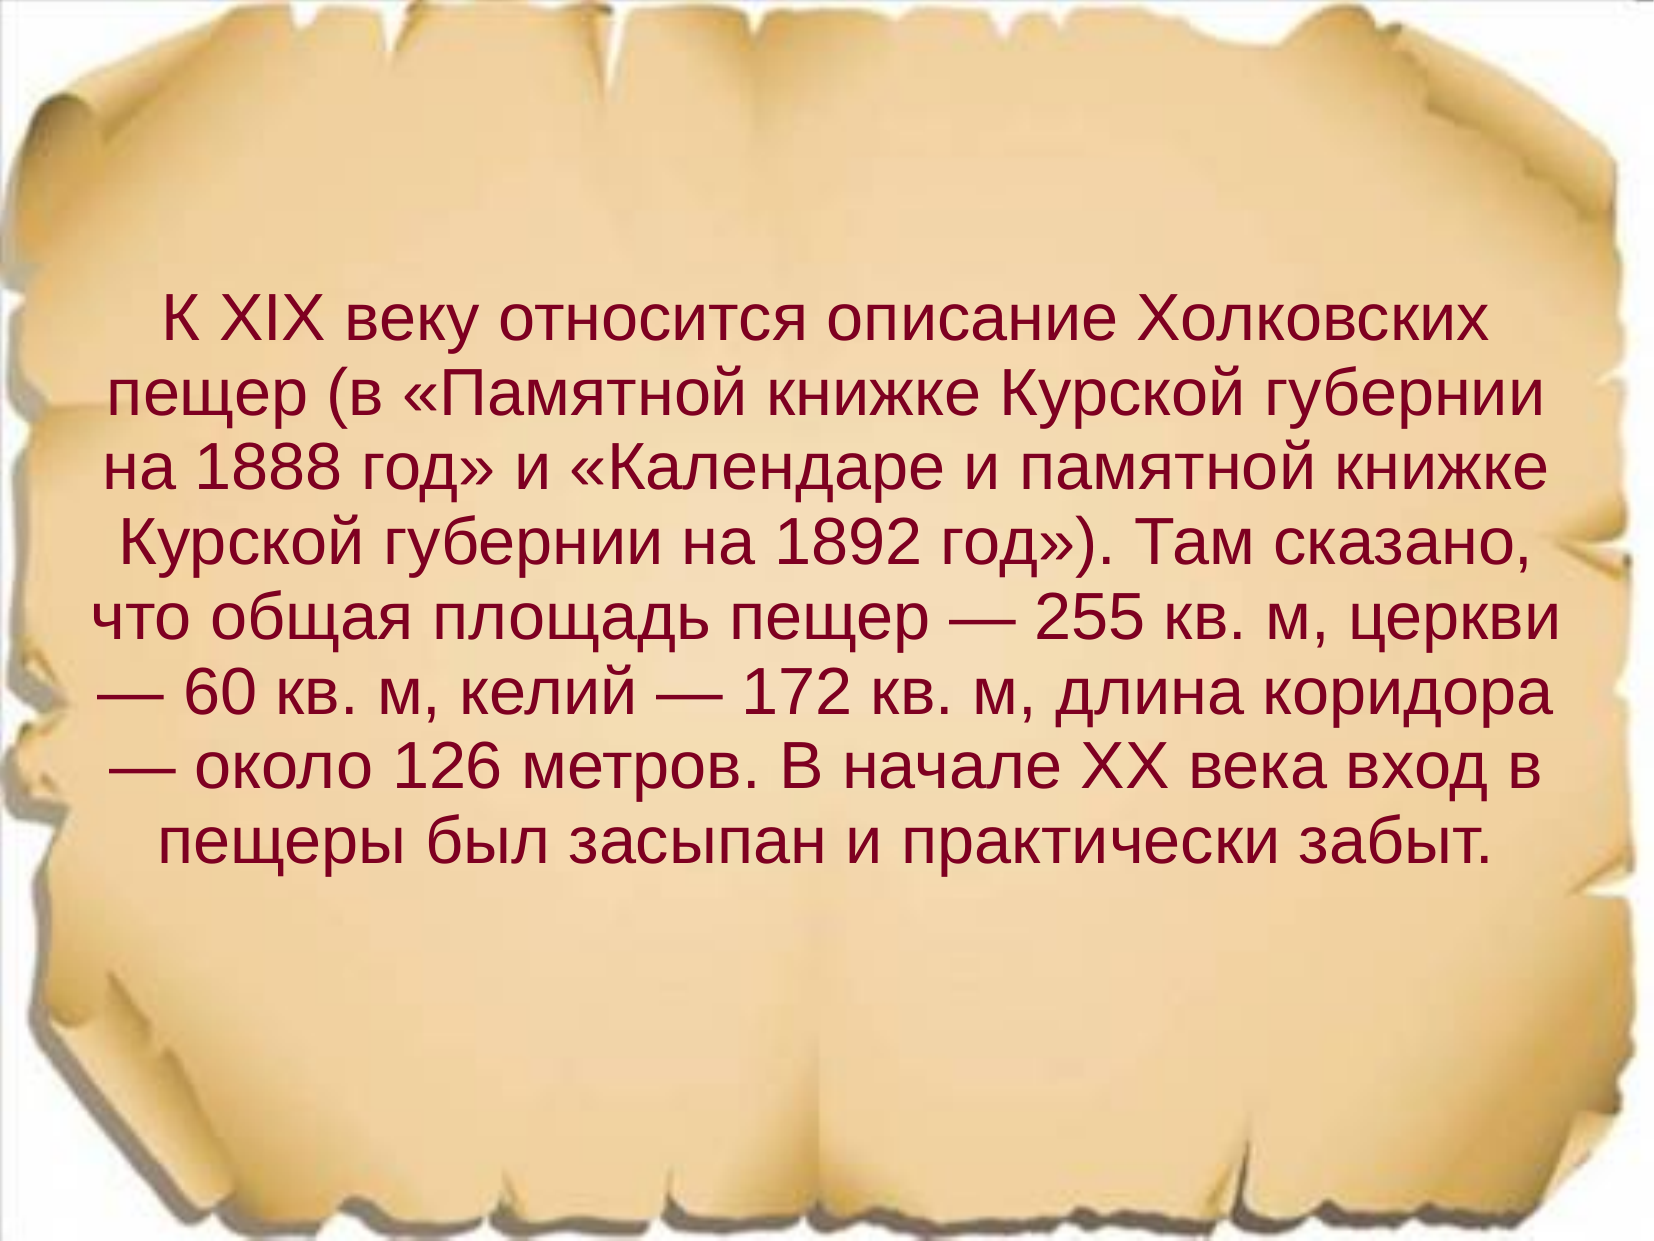

# К XIX веку относится описание Холковских пещер (в «Памятной книжке Курской губернии на 1888 год» и «Календаре и памятной книжке Курской губернии на 1892 год»). Там сказано, что общая площадь пещер ― 255 кв. м, церкви ― 60 кв. м, келий ― 172 кв. м, длина коридора ― около 126 метров. В начале XX века вход в пещеры был засыпан и практически забыт.